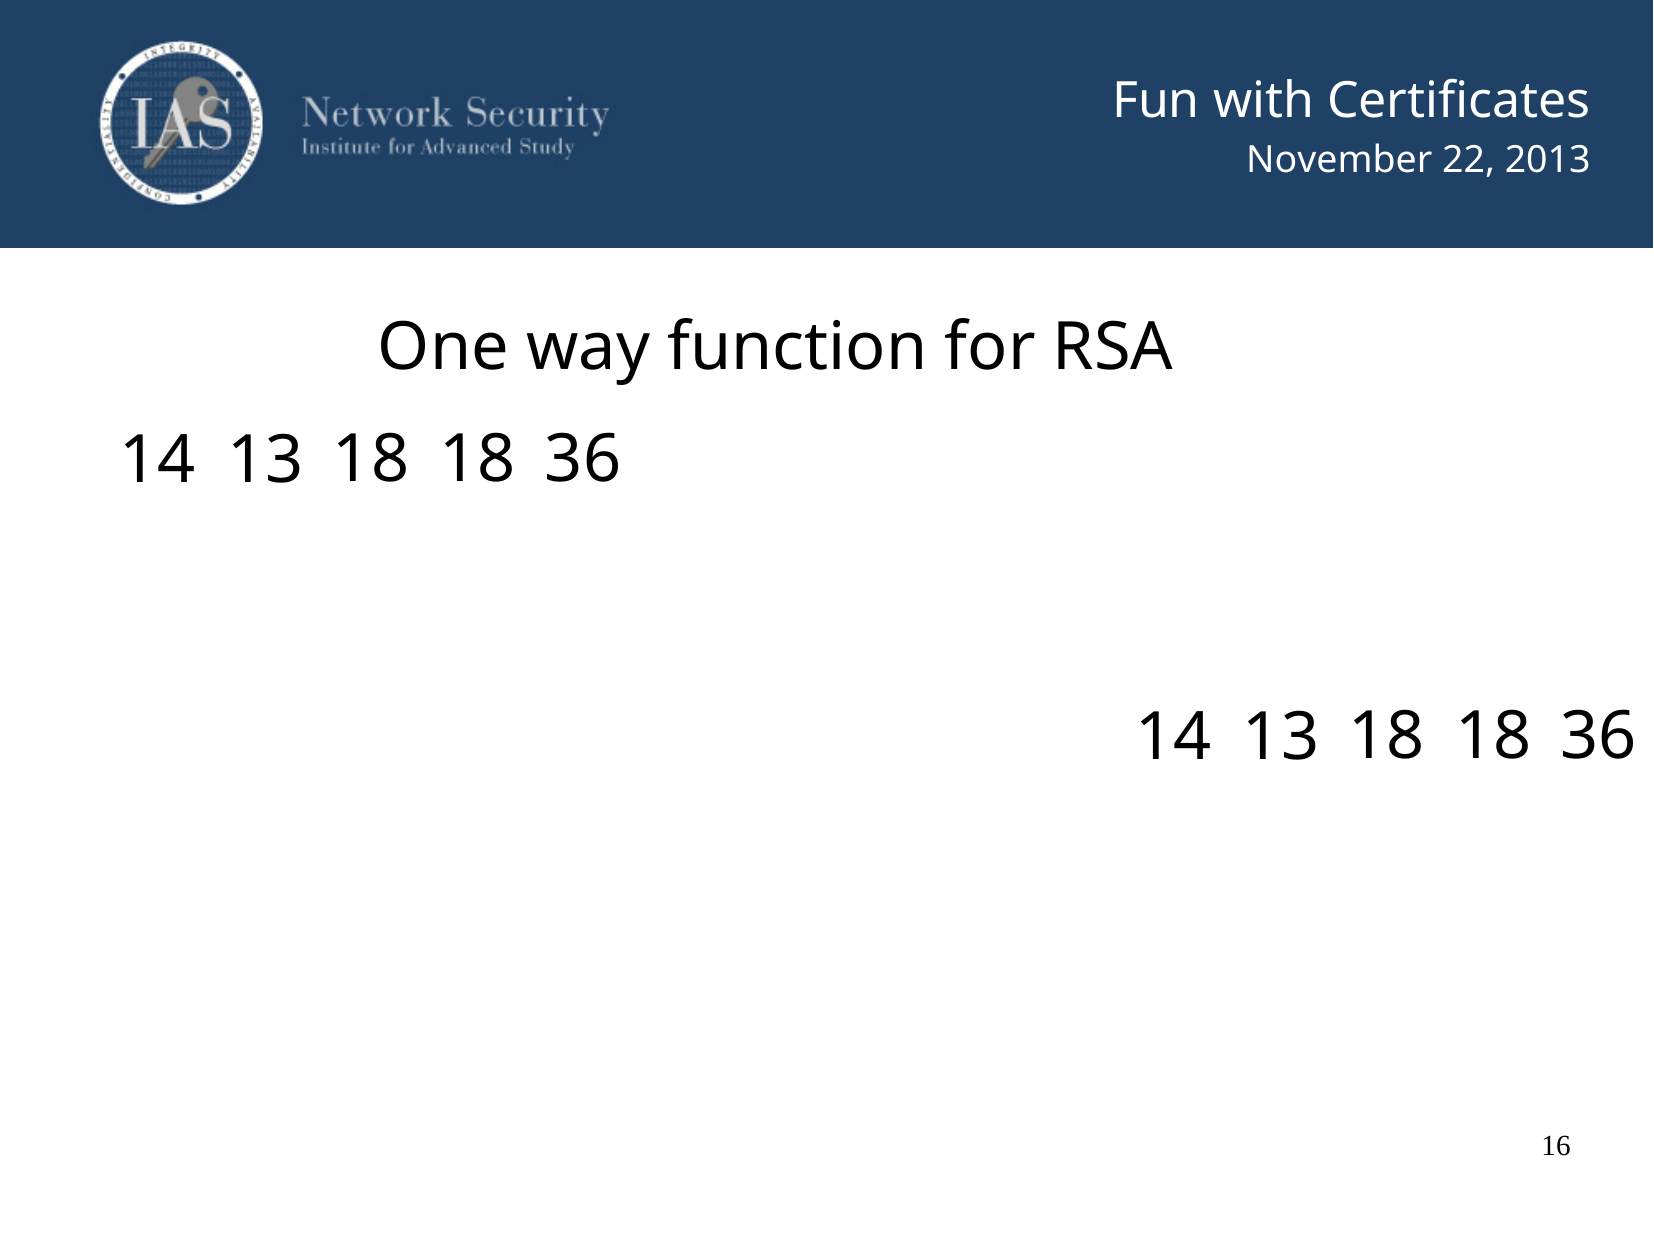

#
One way function for RSA
18
36
18
14
13
18
36
18
14
13
16